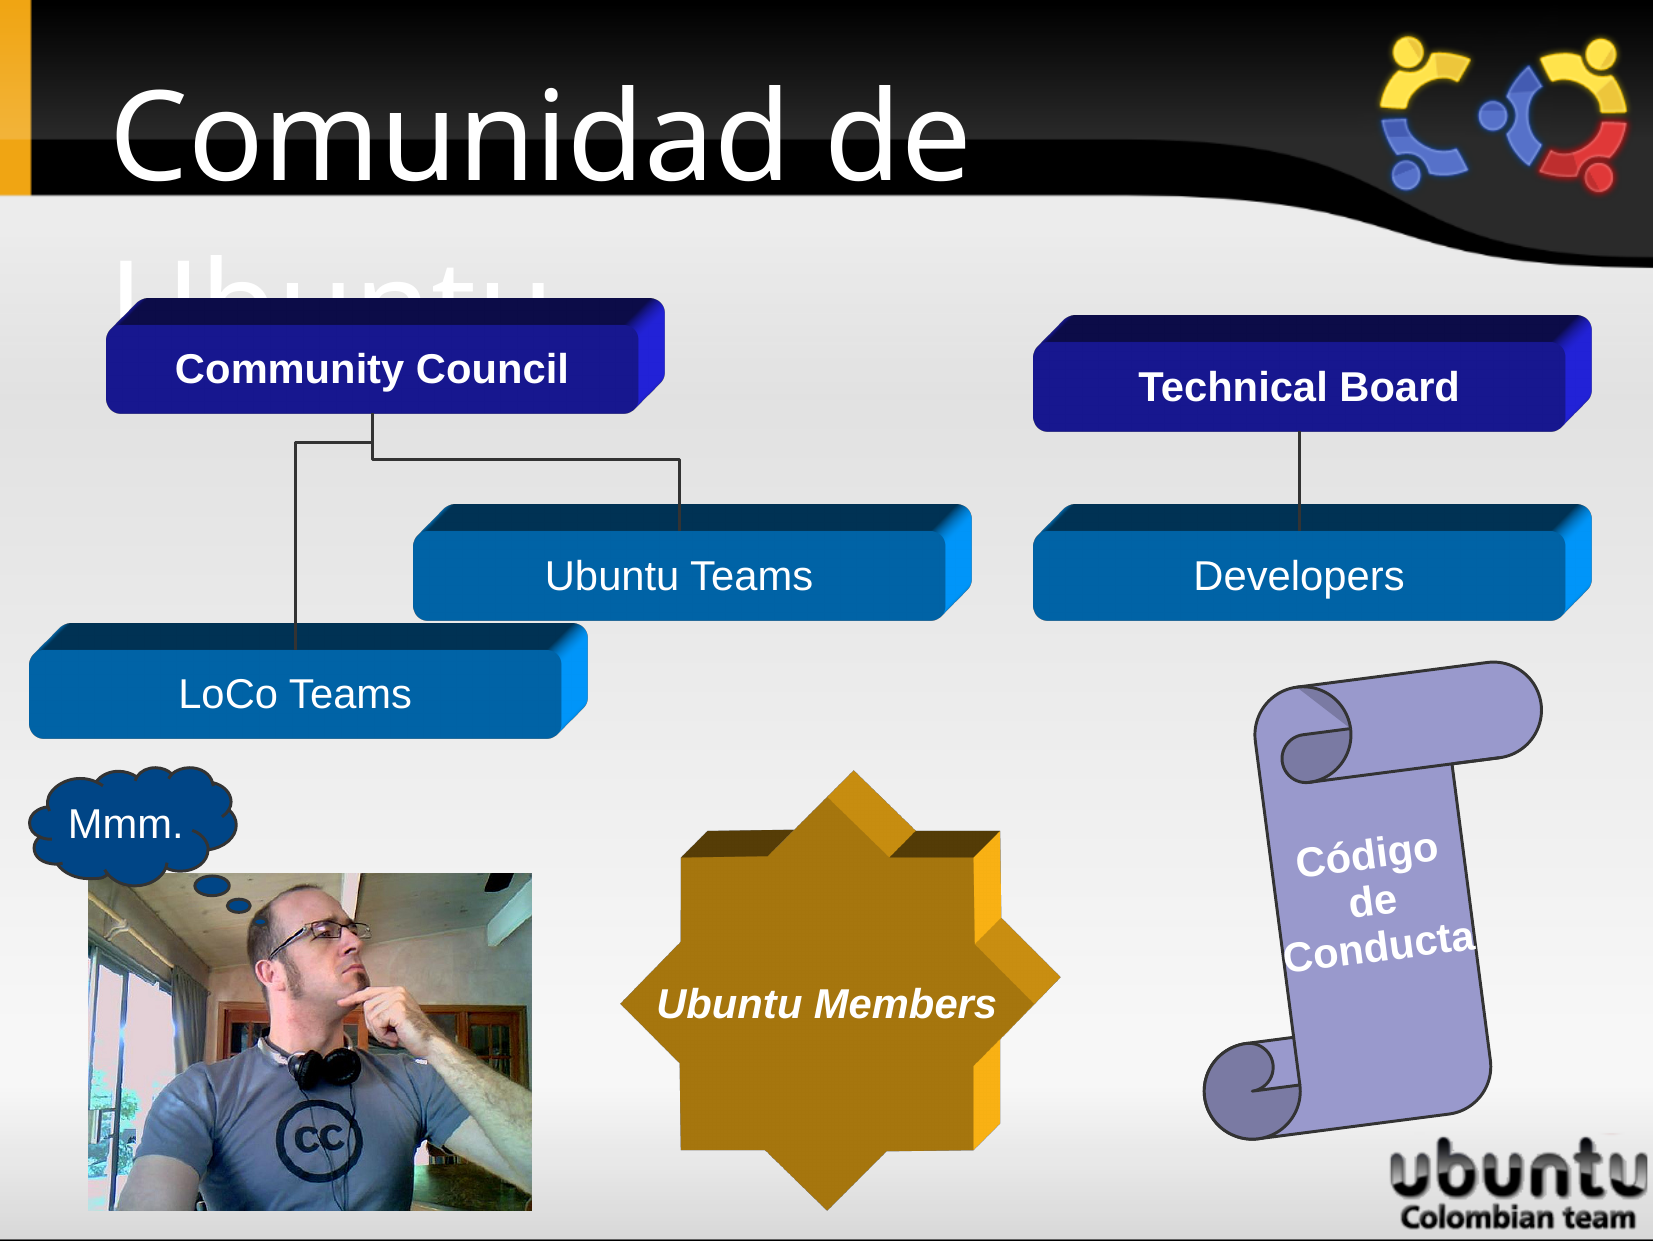

Comunidad de Ubuntu
Community Council
Technical Board
Ubuntu Teams
Developers
LoCo Teams
Código
de
Conducta
Mmm.
Ubuntu Members